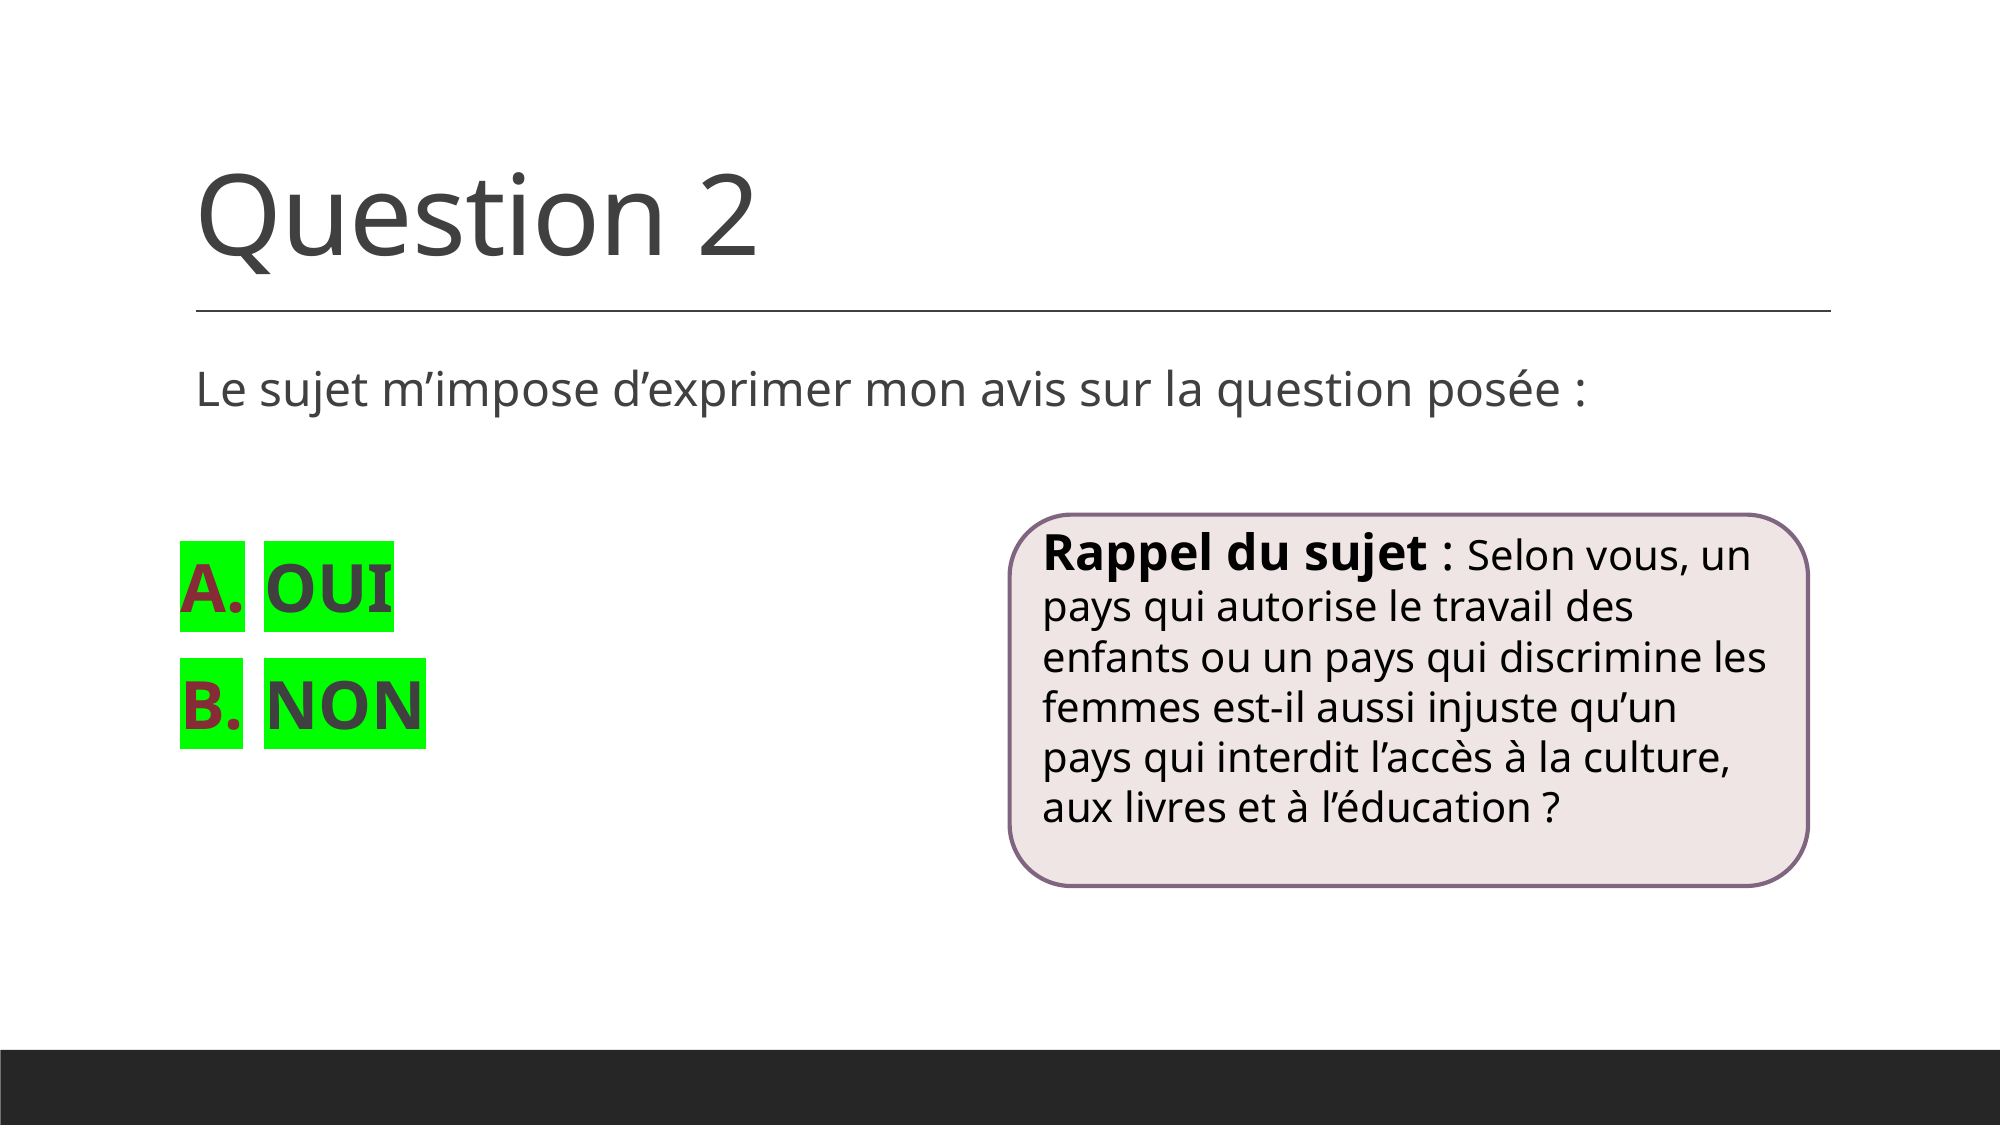

Question 2
Le sujet m’impose d’exprimer mon avis sur la question posée :
OUI
NON
Rappel du sujet : Selon vous, un pays qui autorise le travail des enfants ou un pays qui discrimine les femmes est-il aussi injuste qu’un pays qui interdit l’accès à la culture, aux livres et à l’éducation ?